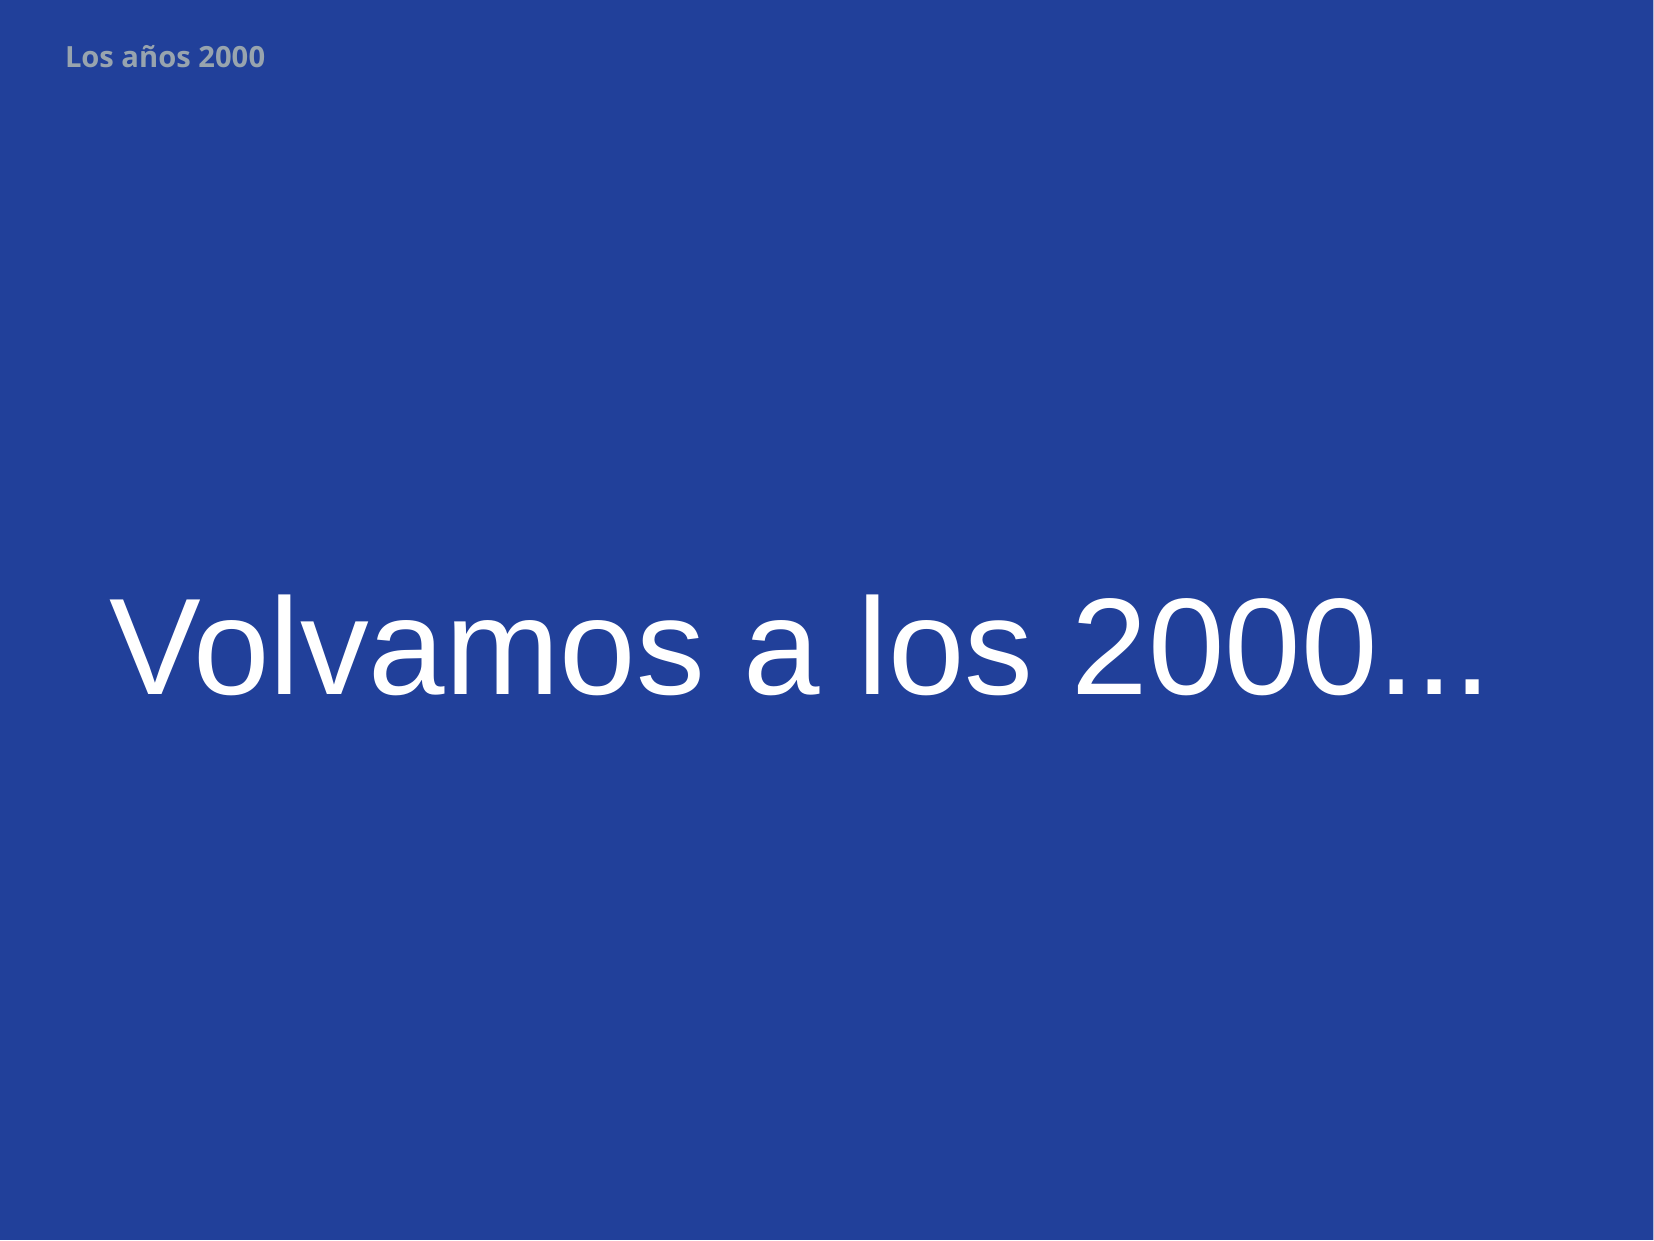

Los años 2000
Volvamos a los 2000...